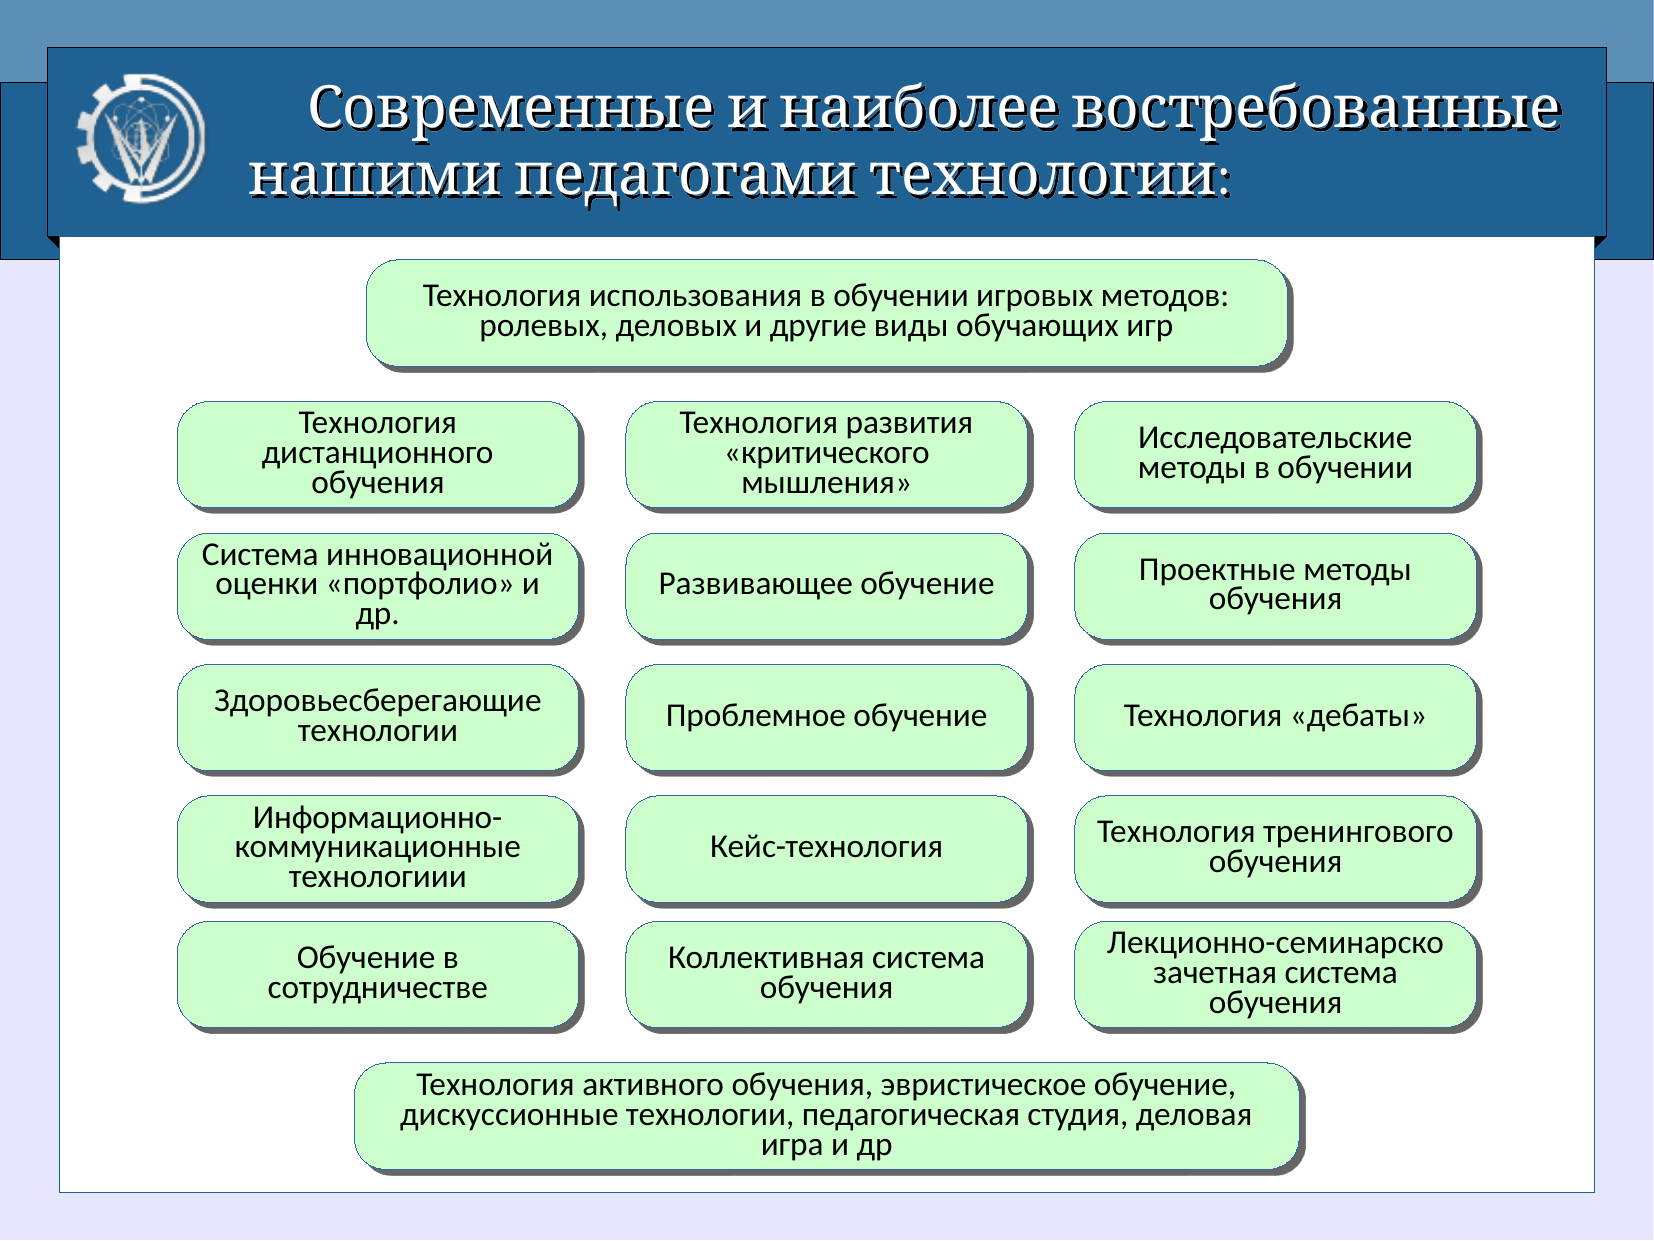

# Современные и наиболее востребованные нашими педагогами технологии:
Технология использования в обучении игровых методов: ролевых, деловых и другие виды обучающих игр
Технология дистанционного обучения
Технология развития «критического мышления»
Исследовательские методы в обучении
Система инновационной оценки «портфолио» и др.
Развивающее обучение
Проектные методы обучения
Здоровьесберегающие технологии
Проблемное обучение
Технология «дебаты»
Информационно-коммуникационные технологиии
Кейс-технология
Технология тренингового обучения
Обучение в сотрудничестве
Коллективная система обучения
Лекционно-семинарско зачетная система обучения
Технология активного обучения, эвристическое обучение, дискуссионные технологии, педагогическая студия, деловая игра и др